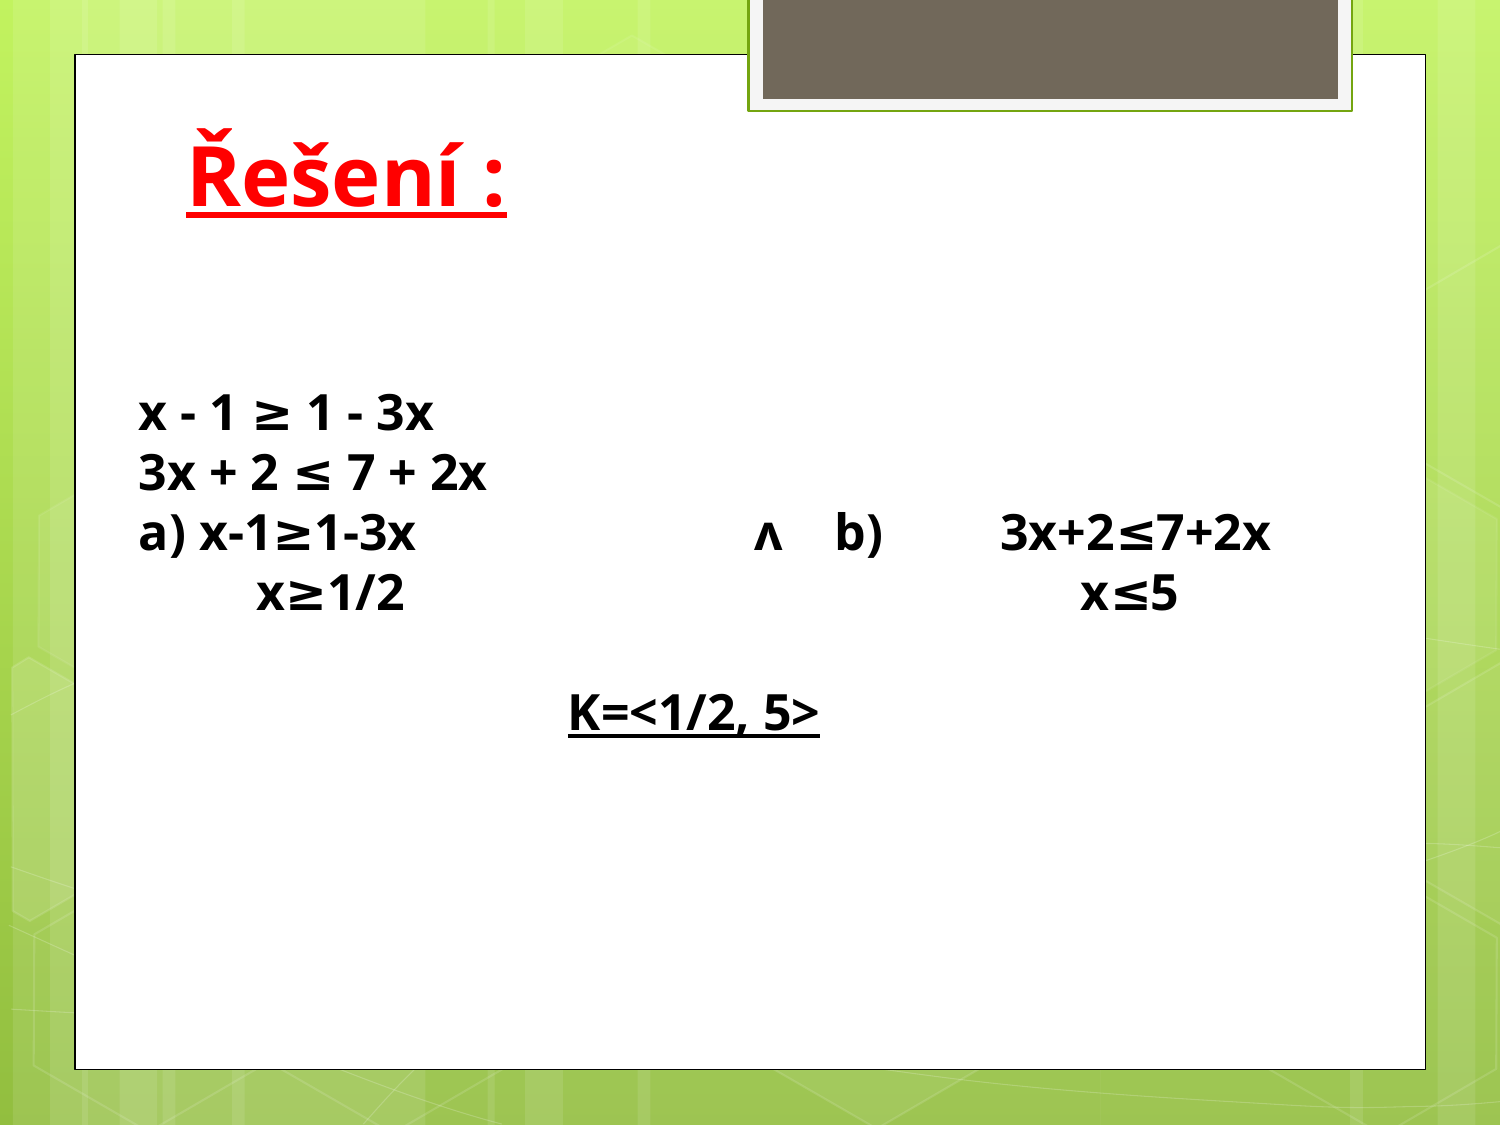

# Řešení :
x - 1 ≥ 1 - 3x
3x + 2 ≤ 7 + 2x
a) x-1≥1-3x ʌ b) 3x+2≤7+2x
 x≥1/2 x≤5
 K=<1/2, 5>